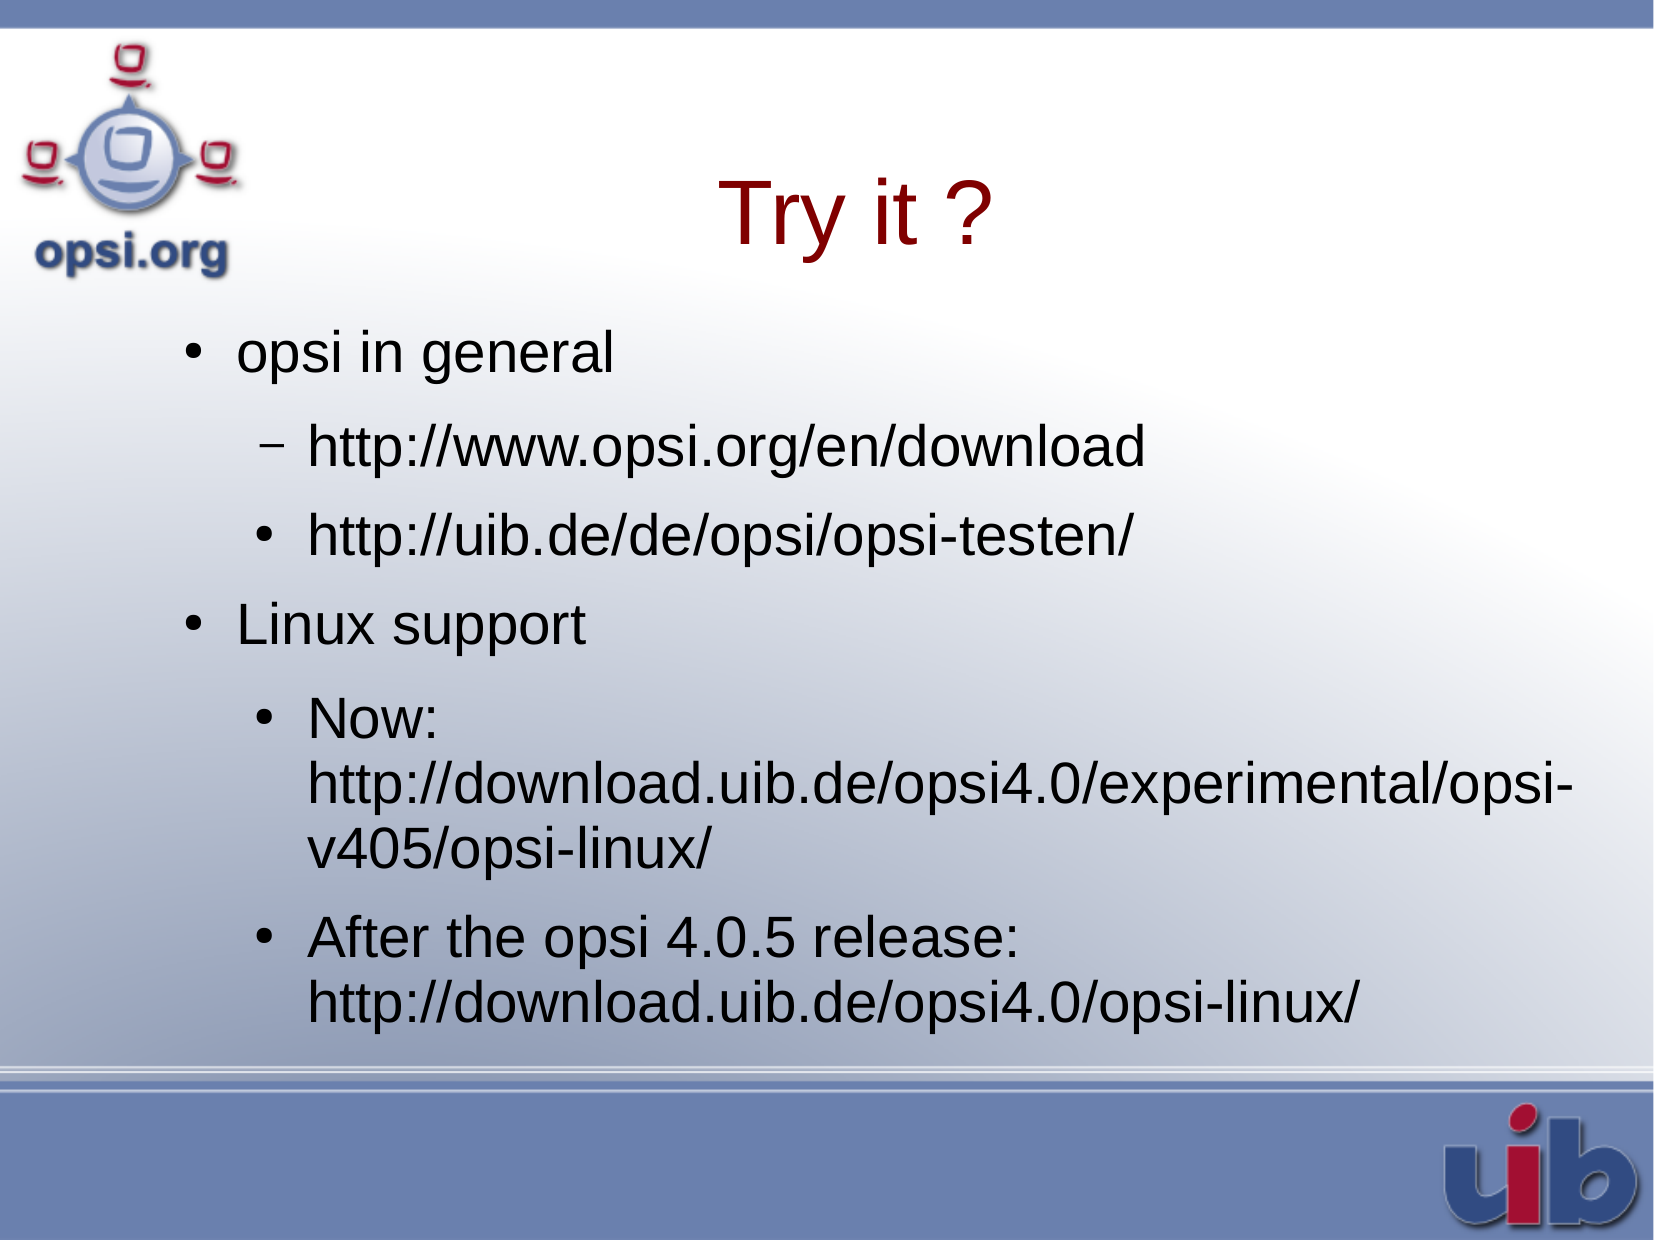

# Try it ?
opsi in general
http://www.opsi.org/en/download
http://uib.de/de/opsi/opsi-testen/
Linux support
Now:
http://download.uib.de/opsi4.0/experimental/opsi-v405/opsi-linux/
After the opsi 4.0.5 release:
http://download.uib.de/opsi4.0/opsi-linux/